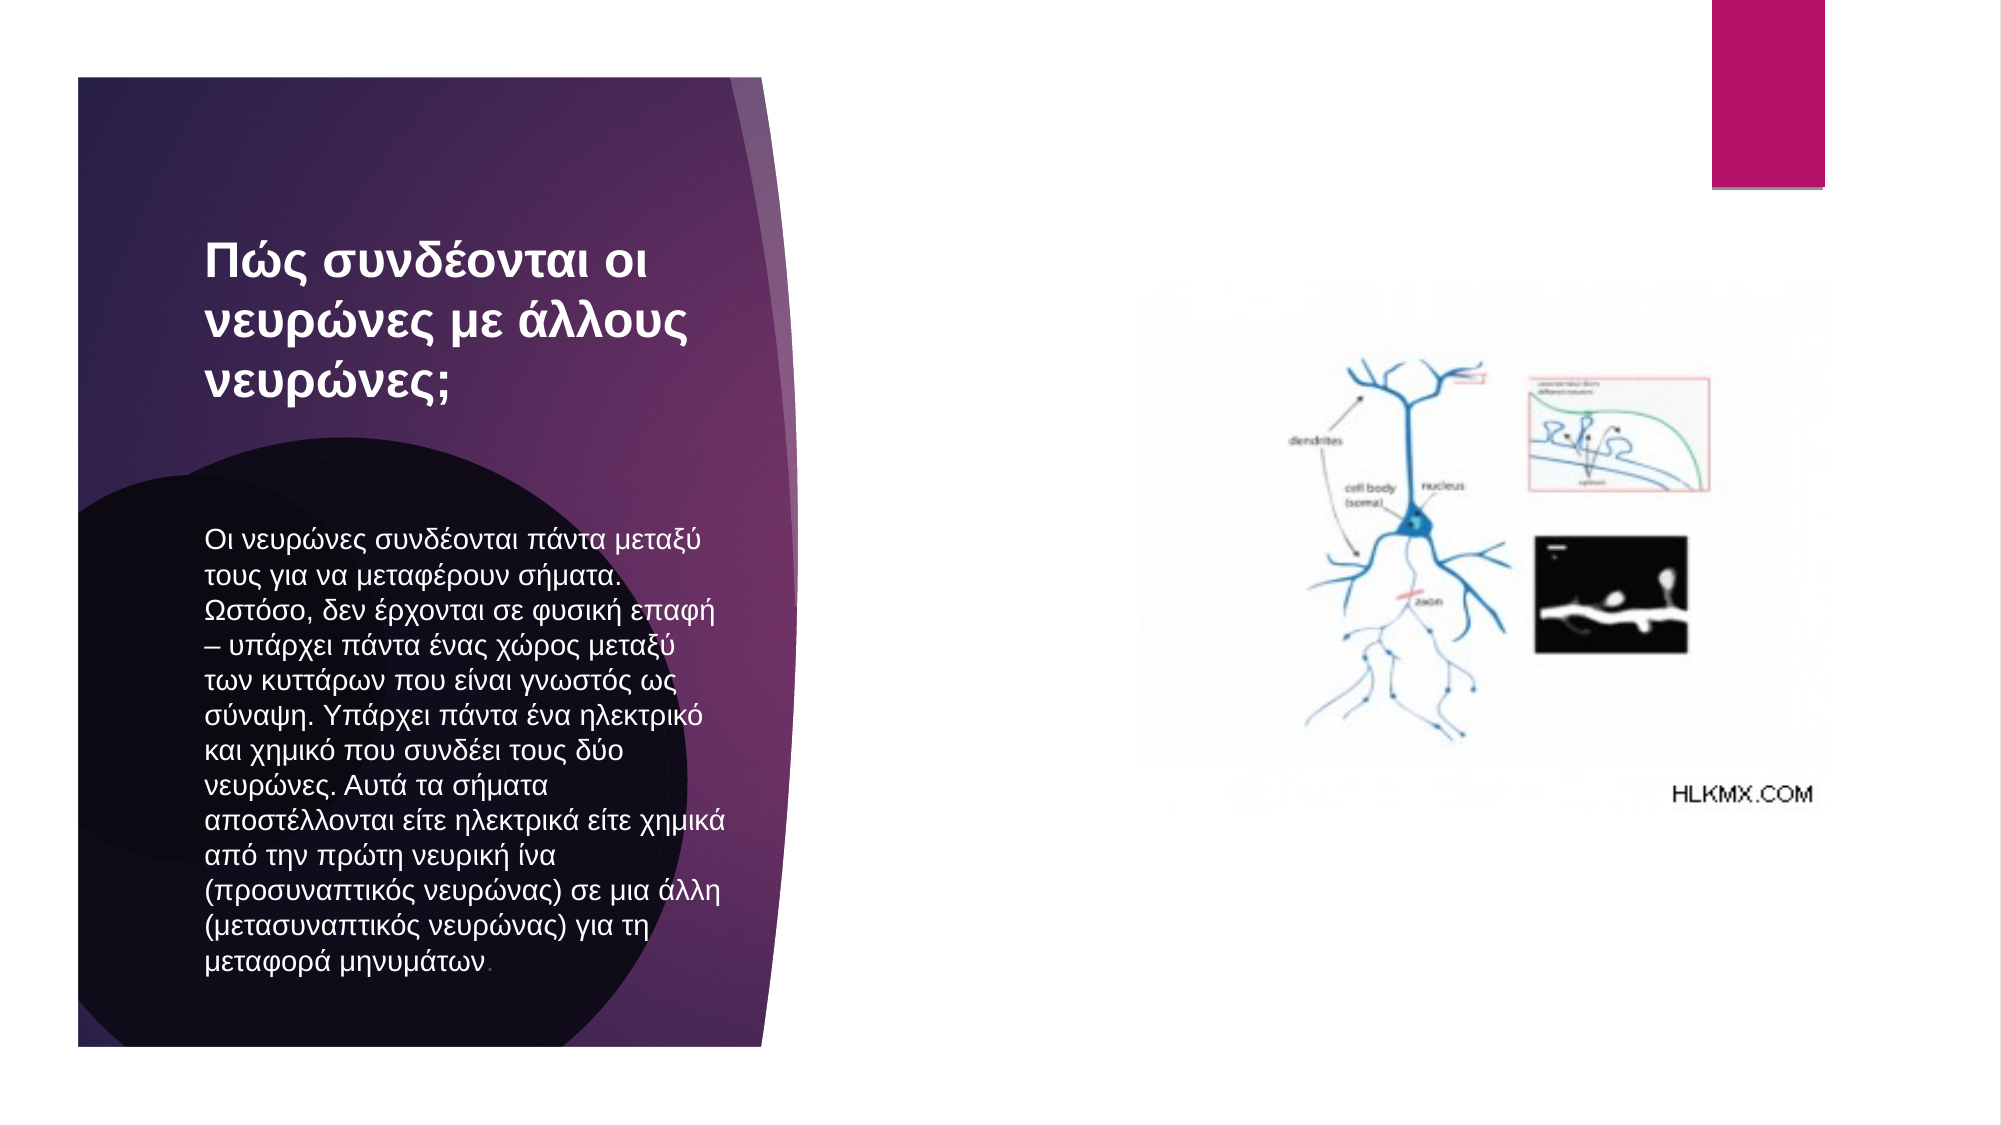

# Πώς συνδέονται οι νευρώνες με άλλους νευρώνες;
Οι νευρώνες συνδέονται πάντα μεταξύ τους για να μεταφέρουν σήματα. Ωστόσο, δεν έρχονται σε φυσική επαφή – υπάρχει πάντα ένας χώρος μεταξύ των κυττάρων που είναι γνωστός ως σύναψη. Υπάρχει πάντα ένα ηλεκτρικό και χημικό που συνδέει τους δύο νευρώνες. Αυτά τα σήματα αποστέλλονται είτε ηλεκτρικά είτε χημικά από την πρώτη νευρική ίνα (προσυναπτικός νευρώνας) σε μια άλλη (μετασυναπτικός νευρώνας) για τη μεταφορά μηνυμάτων.